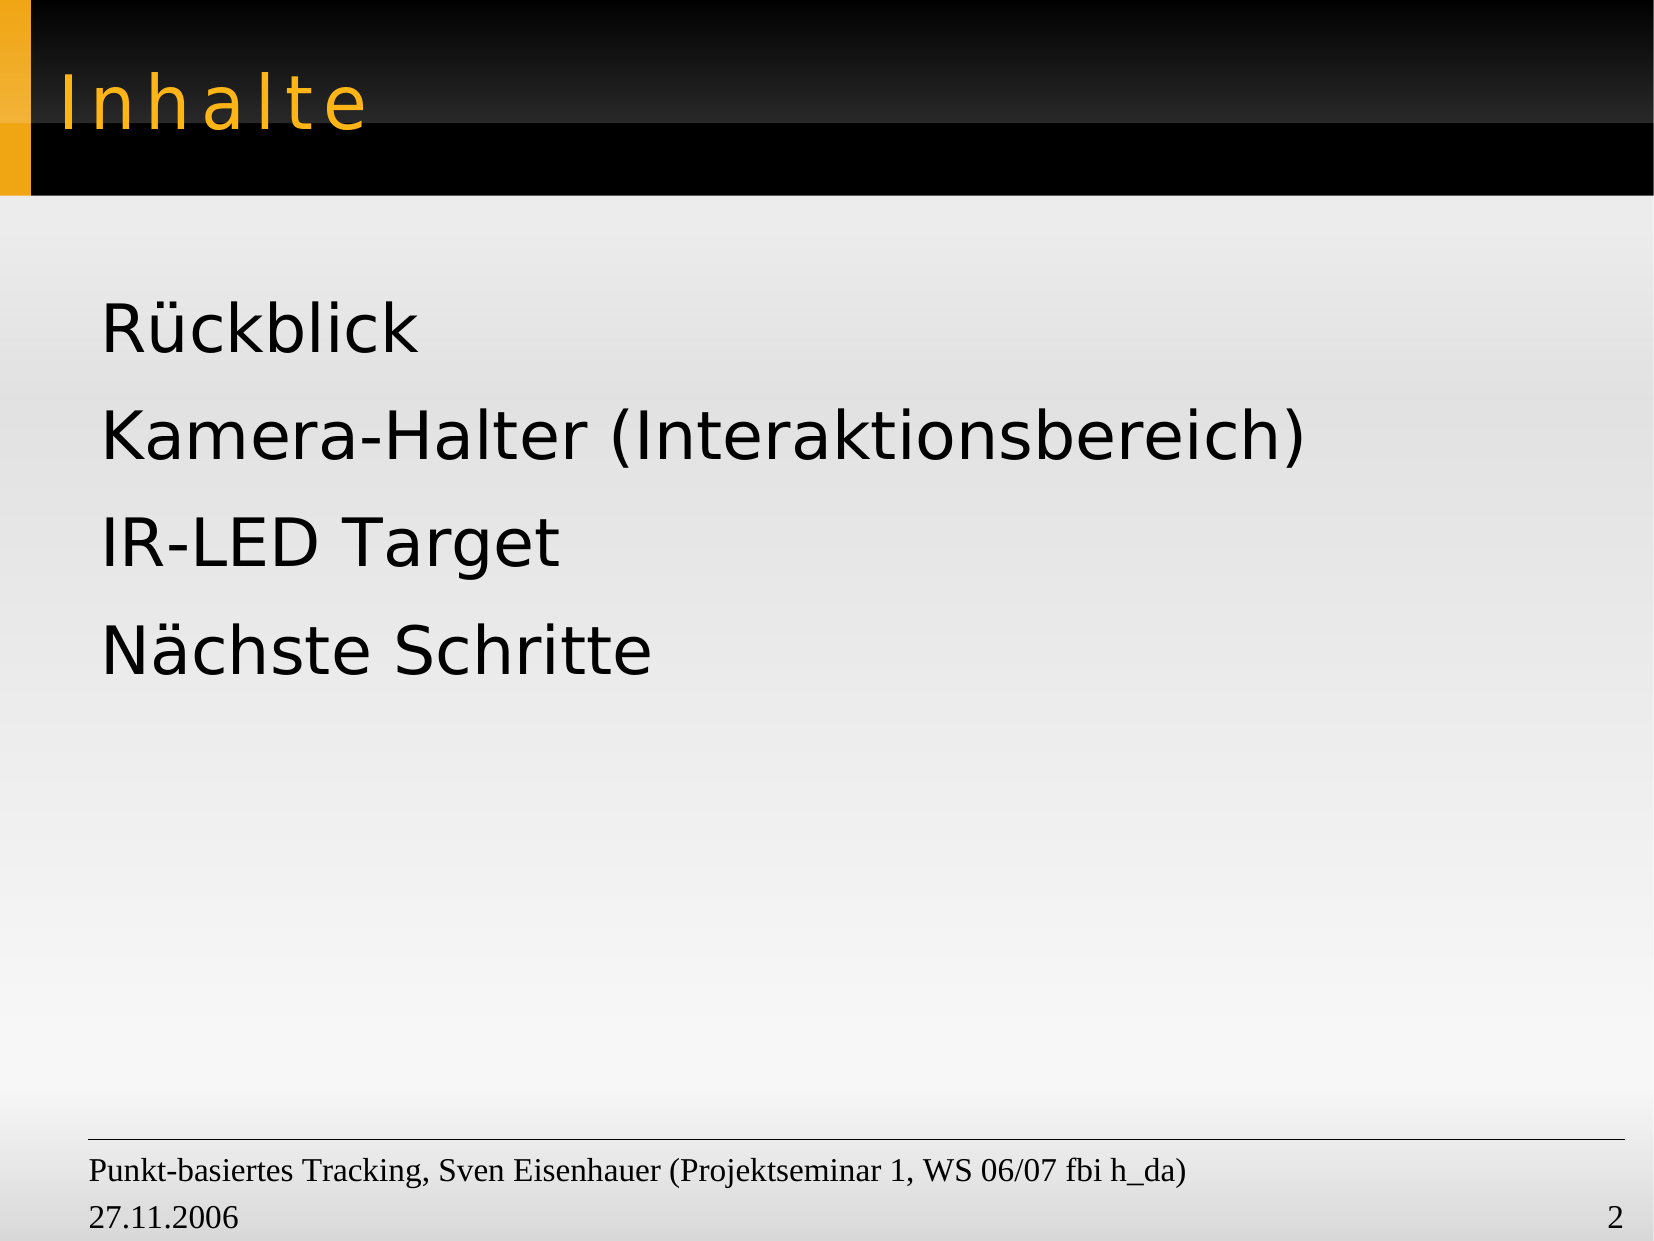

# Inhalte
Rückblick
Kamera-Halter (Interaktionsbereich)
IR-LED Target
Nächste Schritte
Punkt-basiertes Tracking, Sven Eisenhauer (Projektseminar 1, WS 06/07 fbi h_da)
27.11.2006
2